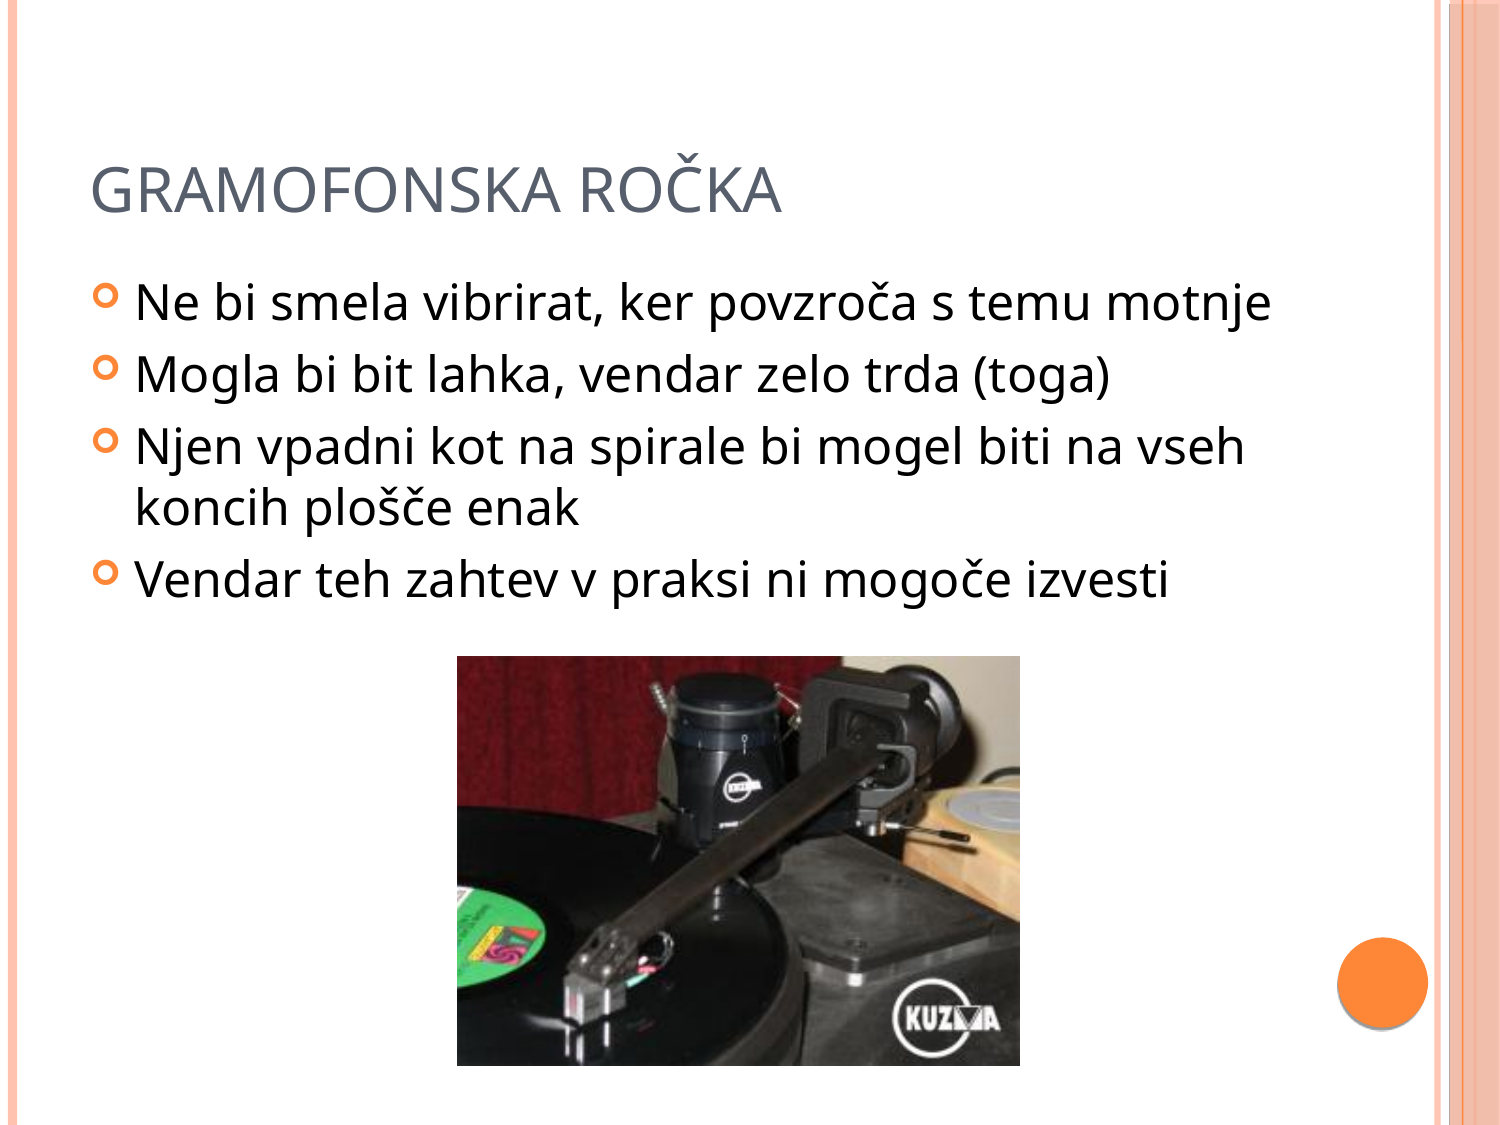

# Gramofonska ročka
Ne bi smela vibrirat, ker povzroča s temu motnje
Mogla bi bit lahka, vendar zelo trda (toga)
Njen vpadni kot na spirale bi mogel biti na vseh koncih plošče enak
Vendar teh zahtev v praksi ni mogoče izvesti